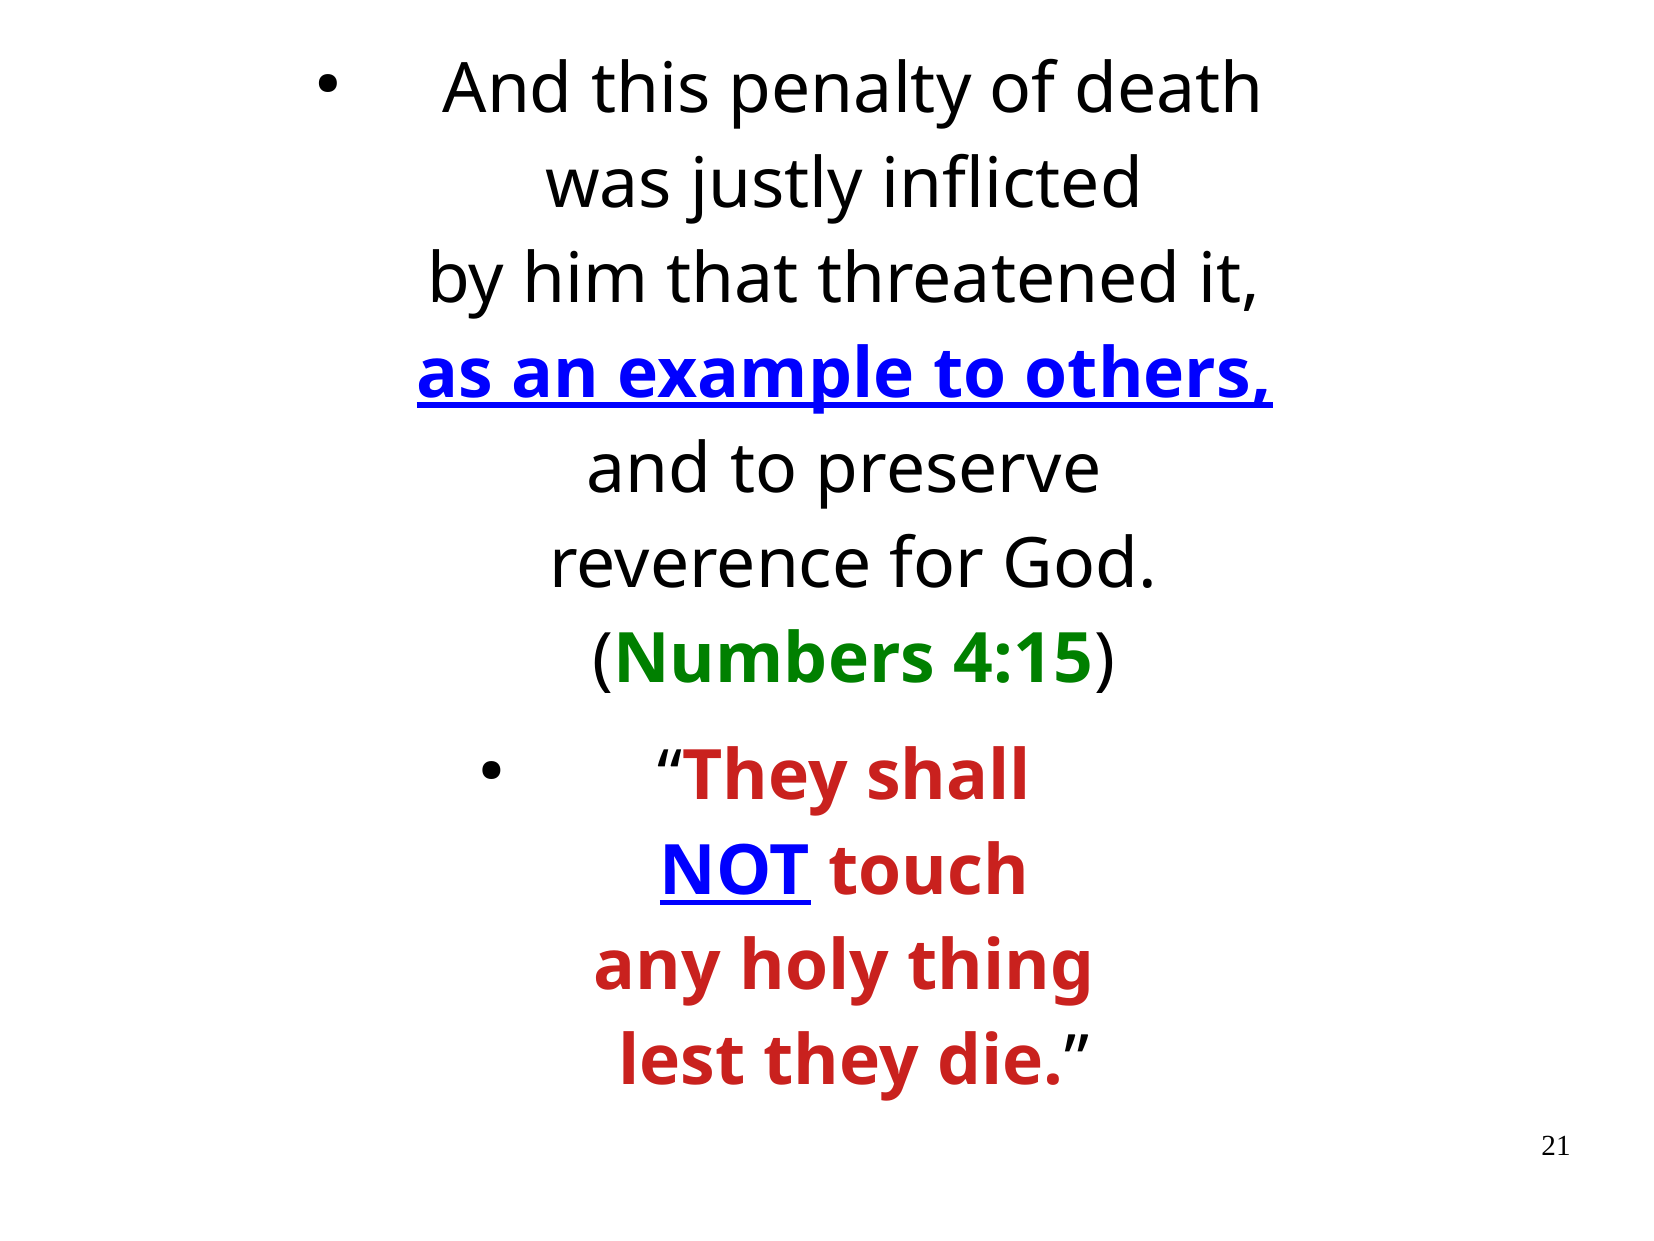

# And this penalty of death was justly inflicted by him that threatened it, as an example to others, and to preserve reverence for God. (Numbers 4:15)
“They shall
NOT touch
any holy thing
lest they die.”
21